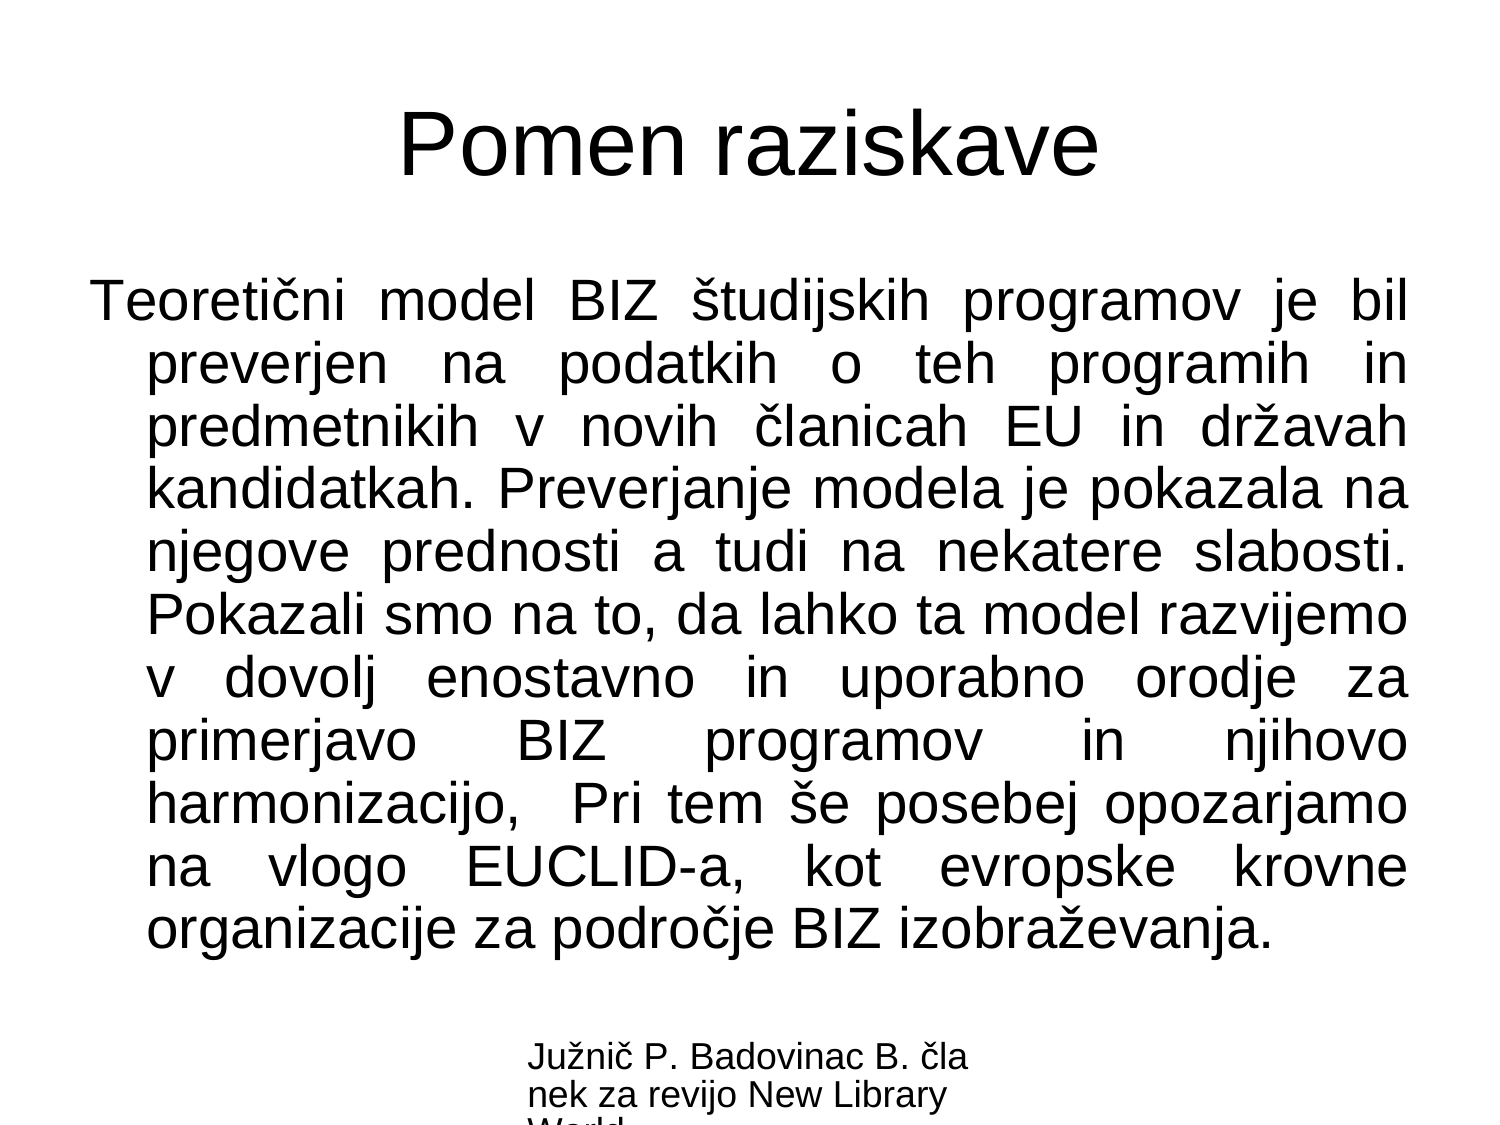

# Pomen raziskave
Teoretični model BIZ študijskih programov je bil preverjen na podatkih o teh programih in predmetnikih v novih članicah EU in državah kandidatkah. Preverjanje modela je pokazala na njegove prednosti a tudi na nekatere slabosti. Pokazali smo na to, da lahko ta model razvijemo v dovolj enostavno in uporabno orodje za primerjavo BIZ programov in njihovo harmonizacijo, Pri tem še posebej opozarjamo na vlogo EUCLID-a, kot evropske krovne organizacije za področje BIZ izobraževanja.
Južnič P. Badovinac B. članek za revijo New Library World